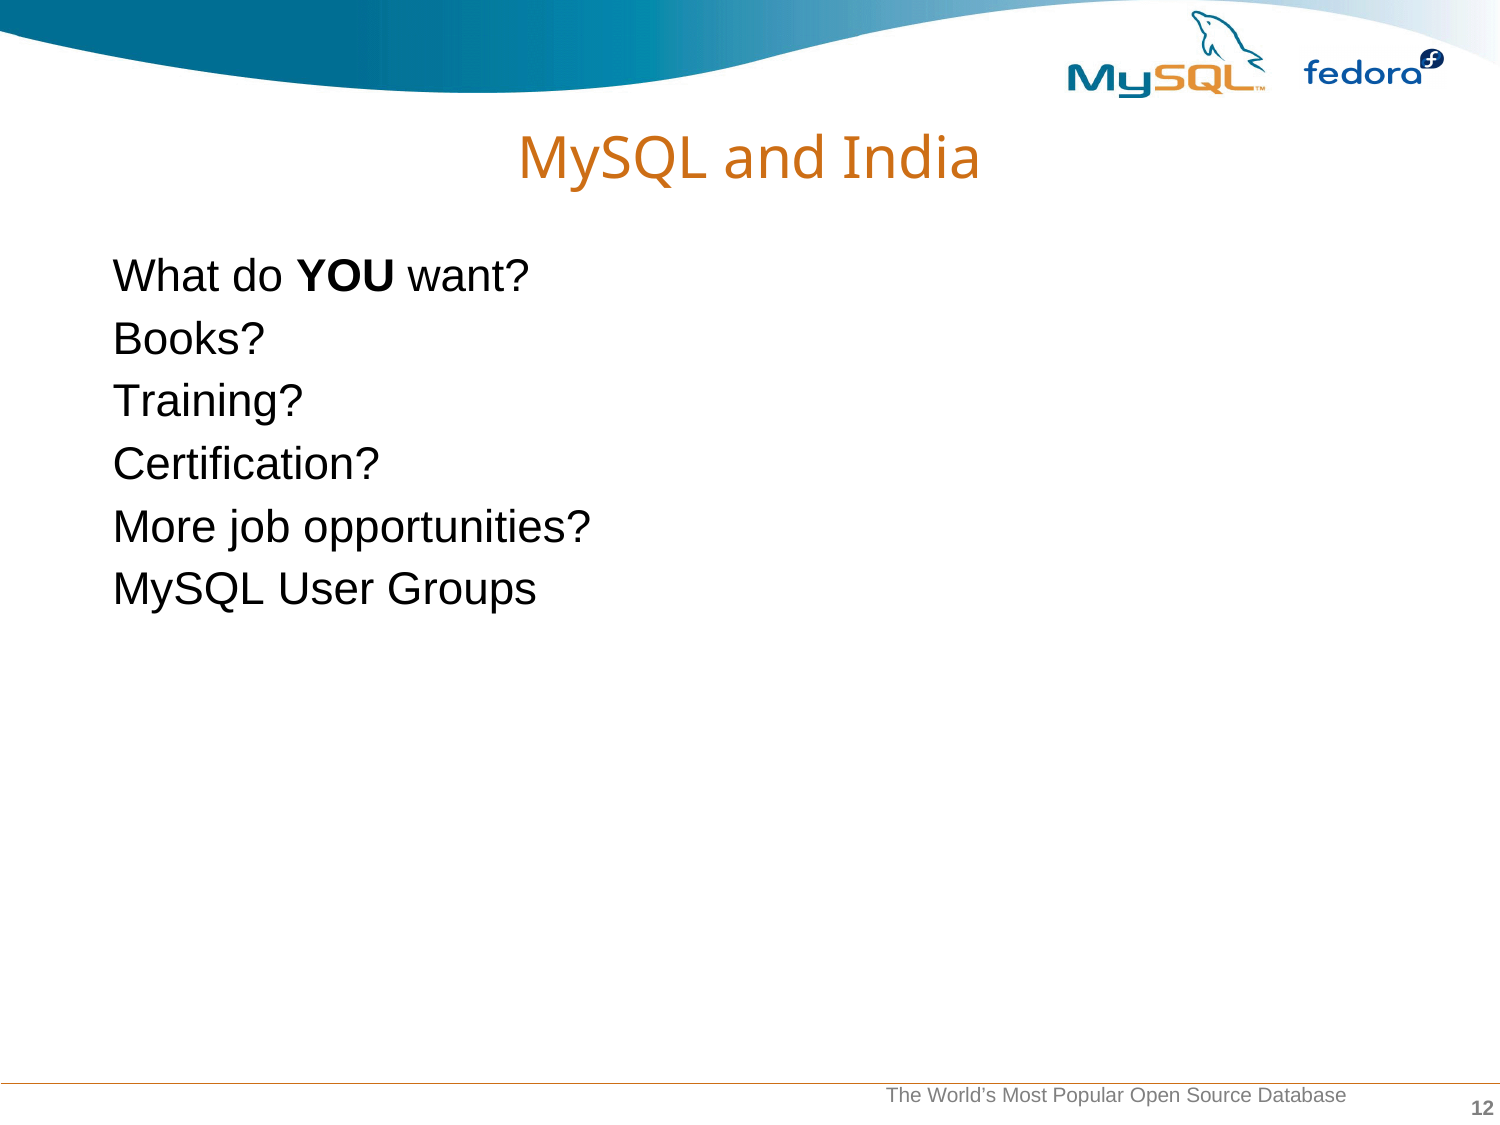

# MySQL and India
What do YOU want?
Books?
Training?
Certification?
More job opportunities?
MySQL User Groups